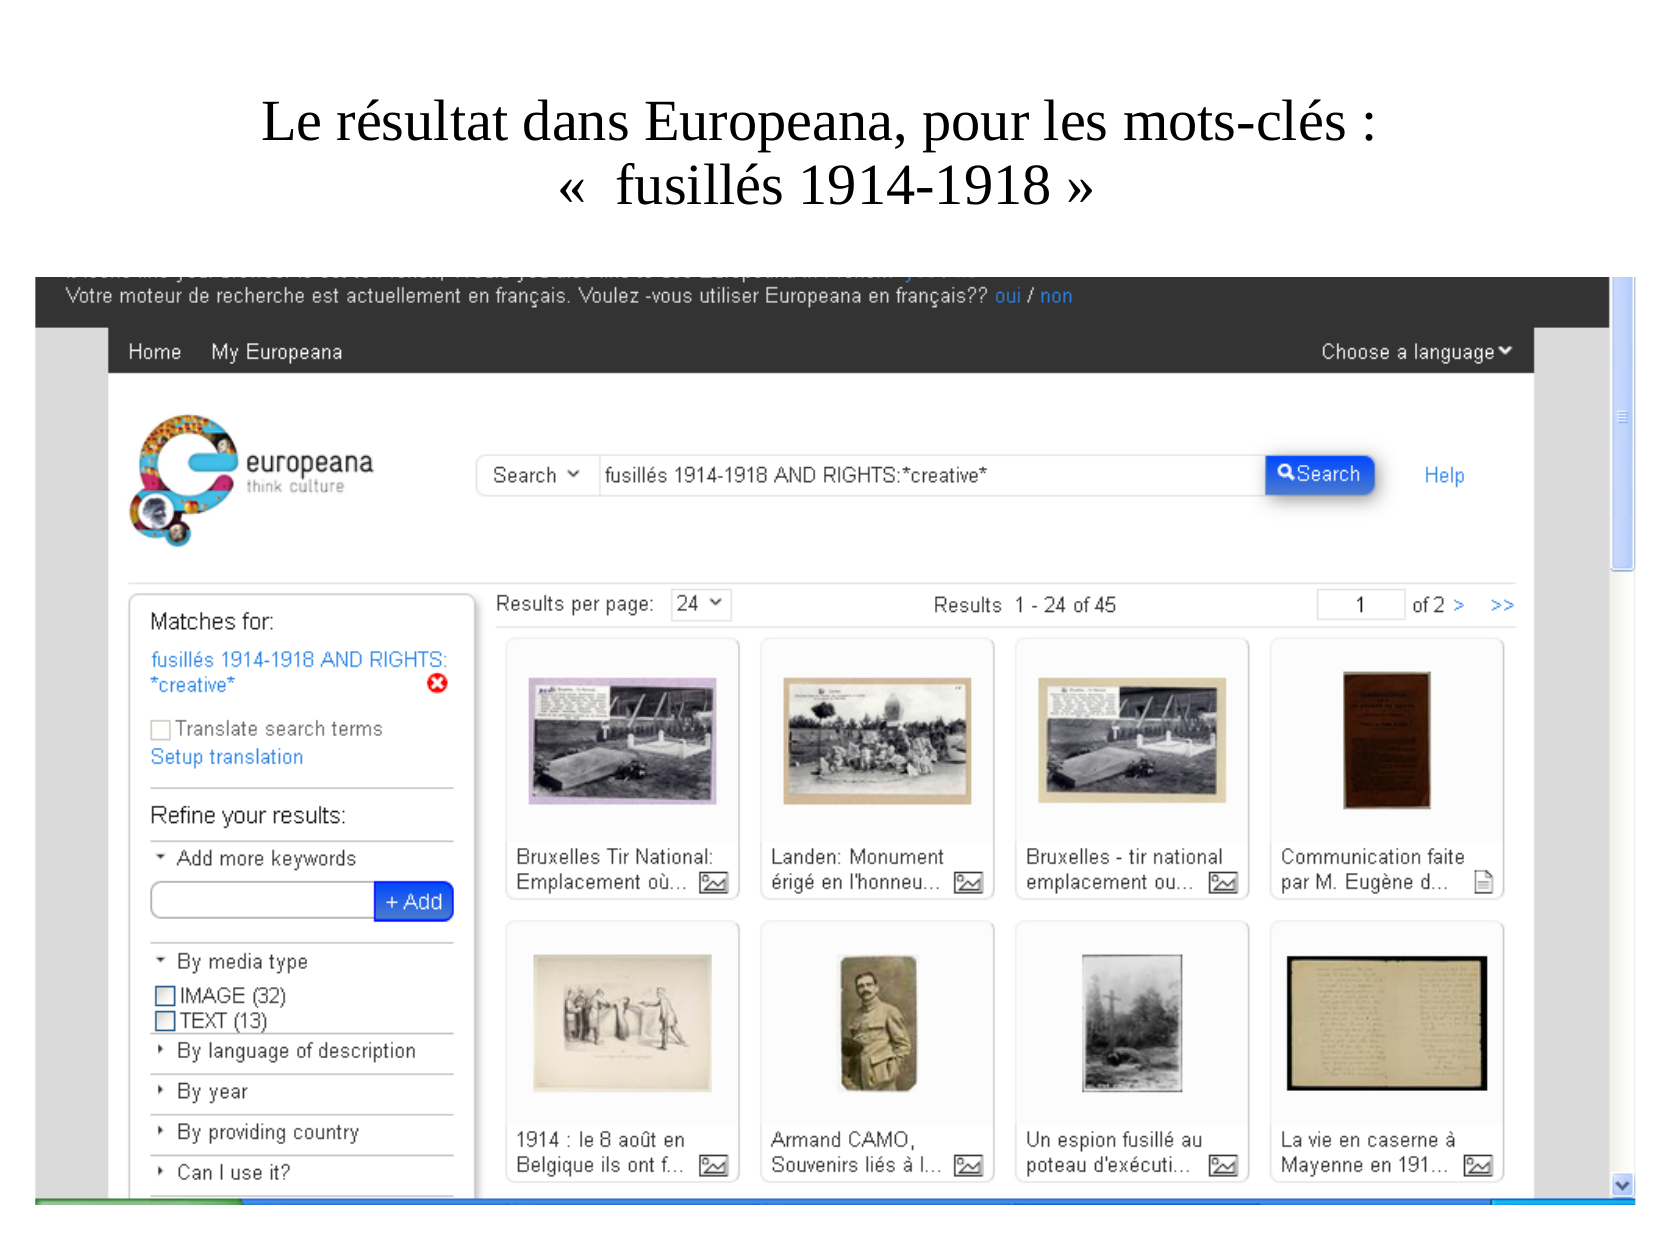

# Le résultat dans Europeana, pour les mots-clés : «  fusillés 1914-1918 »